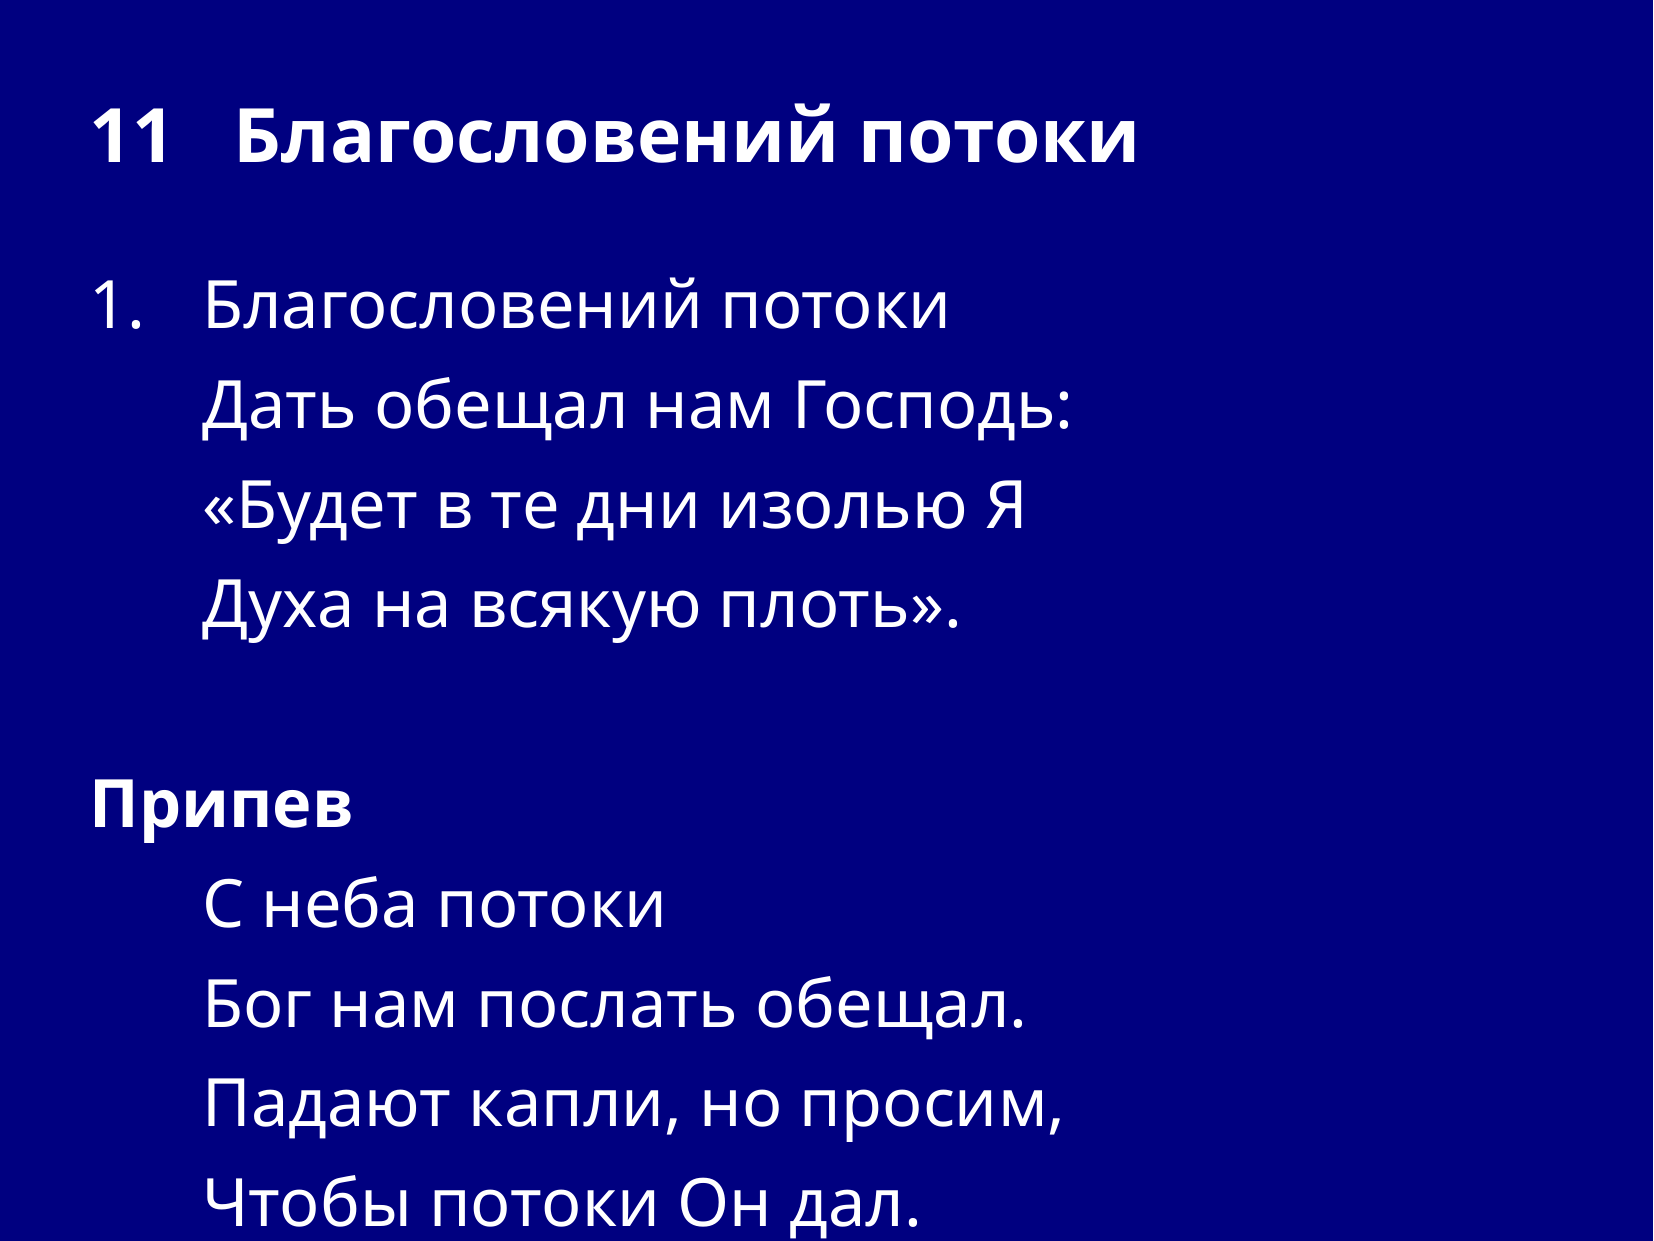

11 Благословений потоки
1.	Благословений потоки
	Дать обещал нам Господь:
	«Будет в те дни изолью Я
	Духа на всякую плоть».
Припев
	С неба потоки
	Бог нам послать обещал.
	Падают капли, но просим,
	Чтобы потоки Он дал.